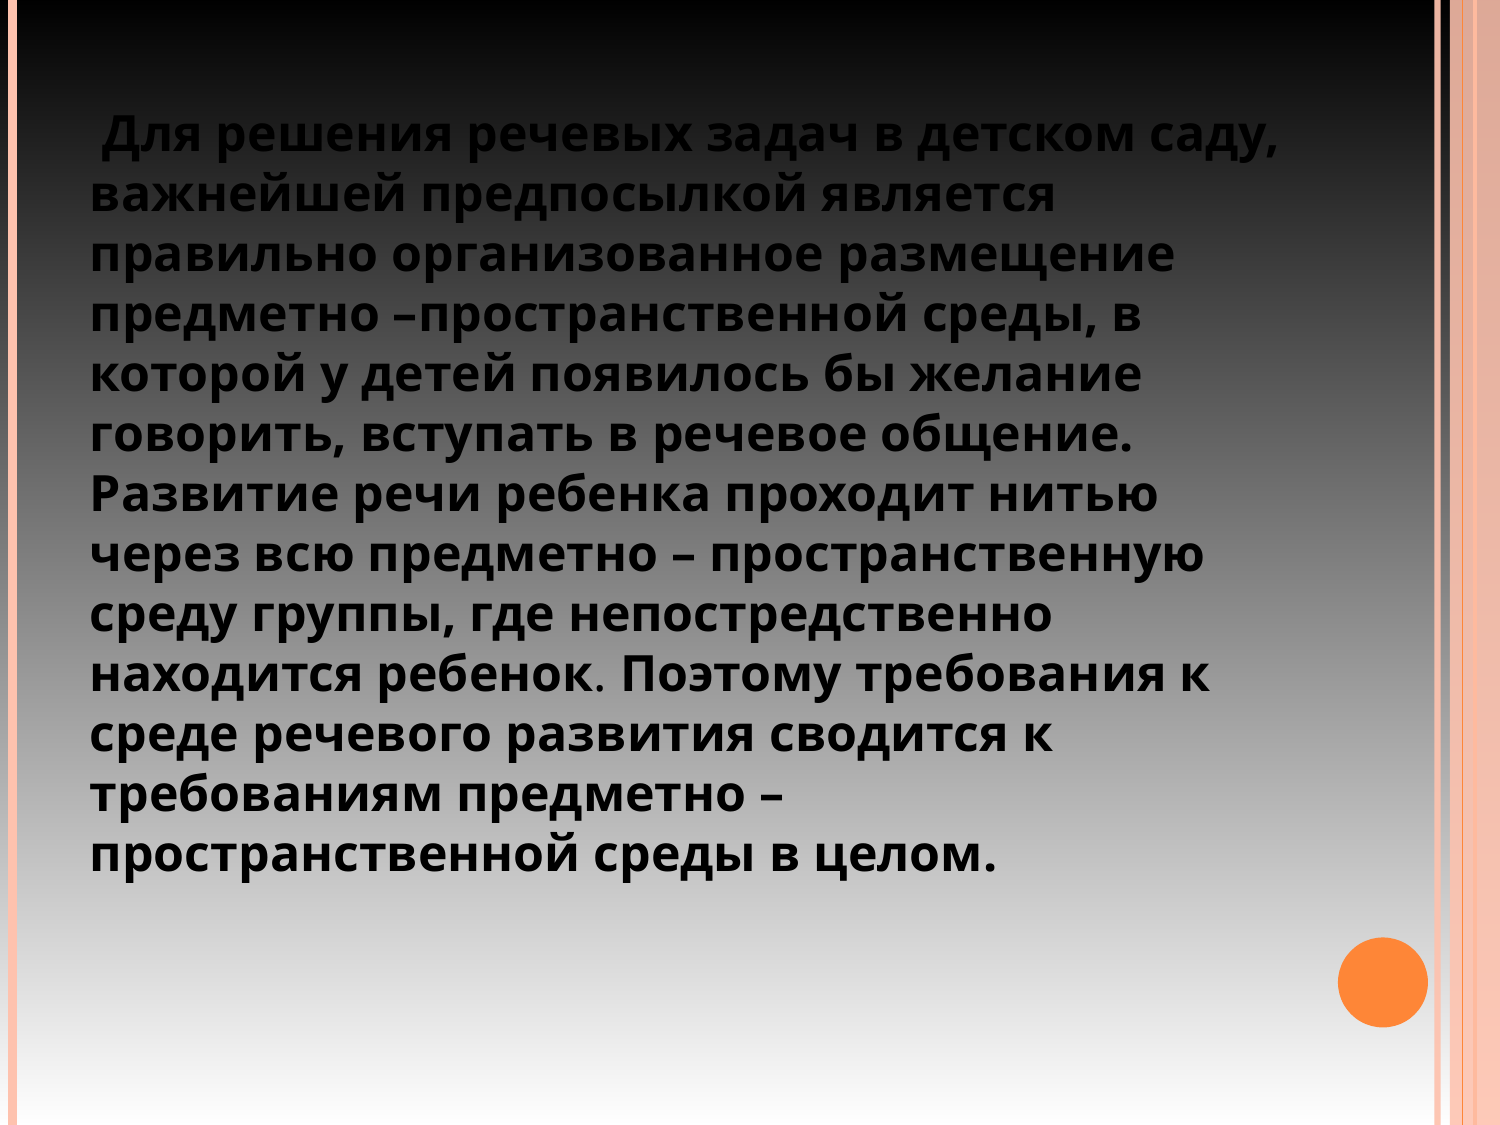

#
 Для решения речевых задач в детском саду, важнейшей предпосылкой является правильно организованное размещение предметно –пространственной среды, в которой у детей появилось бы желание говорить, вступать в речевое общение. Развитие речи ребенка проходит нитью через всю предметно – пространственную среду группы, где непостредственно находится ребенок. Поэтому требования к среде речевого развития сводится к требованиям предметно – пространственной среды в целом.